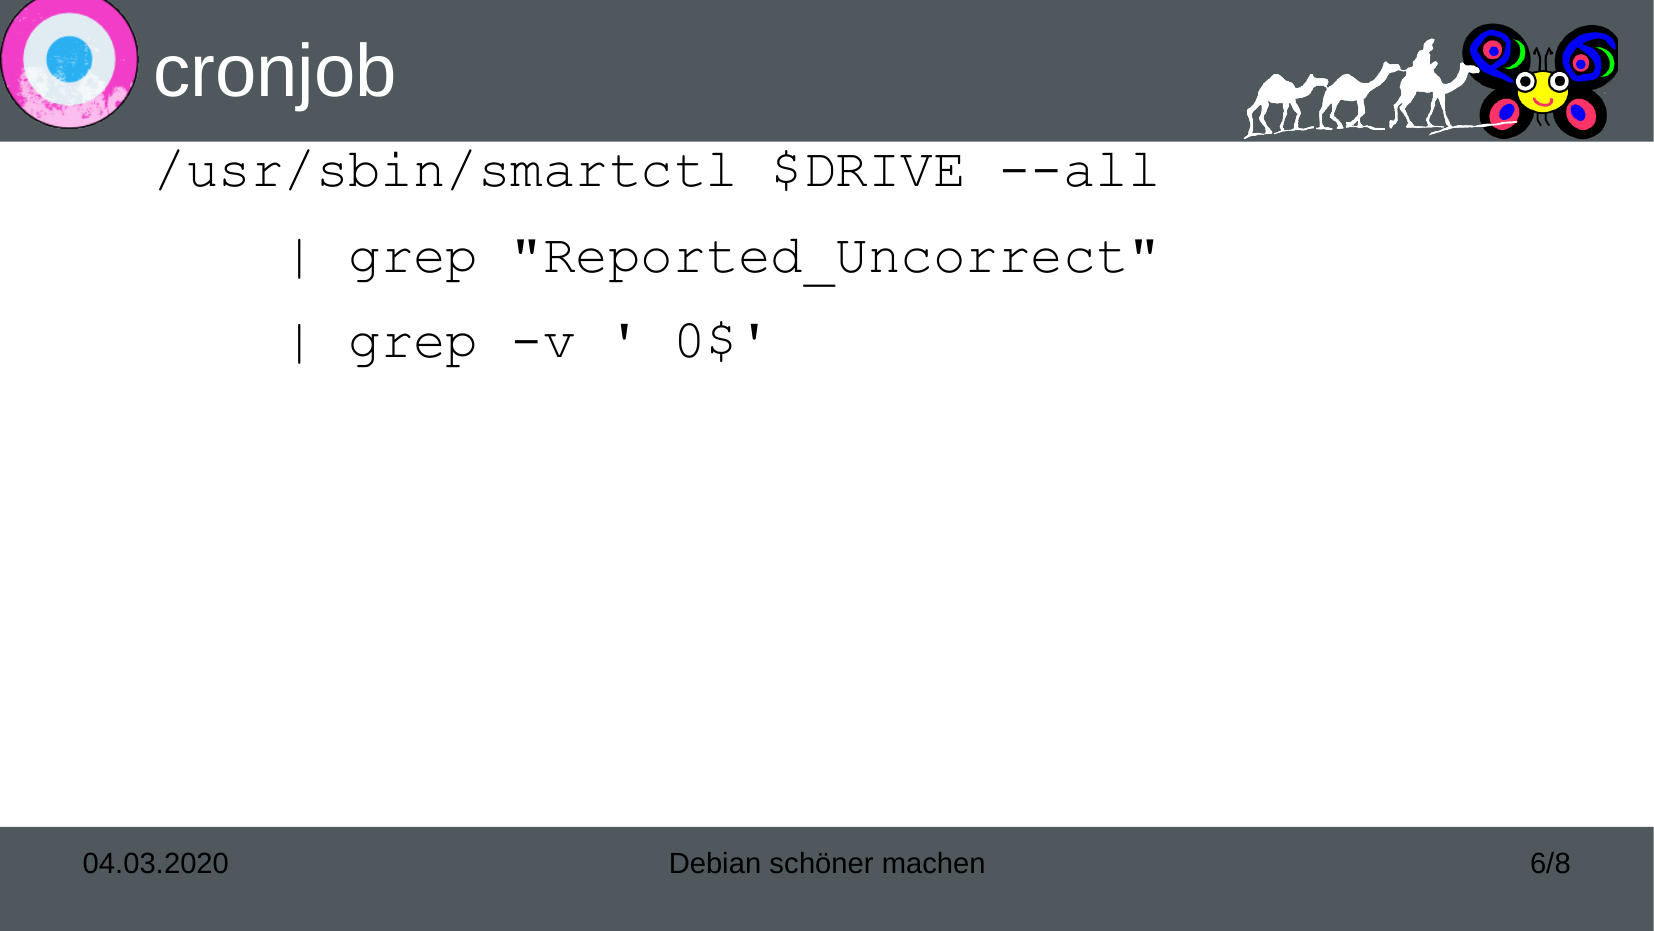

# cronjob
/usr/sbin/smartctl $DRIVE --all
 | grep "Reported_Uncorrect"
 | grep -v ' 0$'
08. März 2019
6